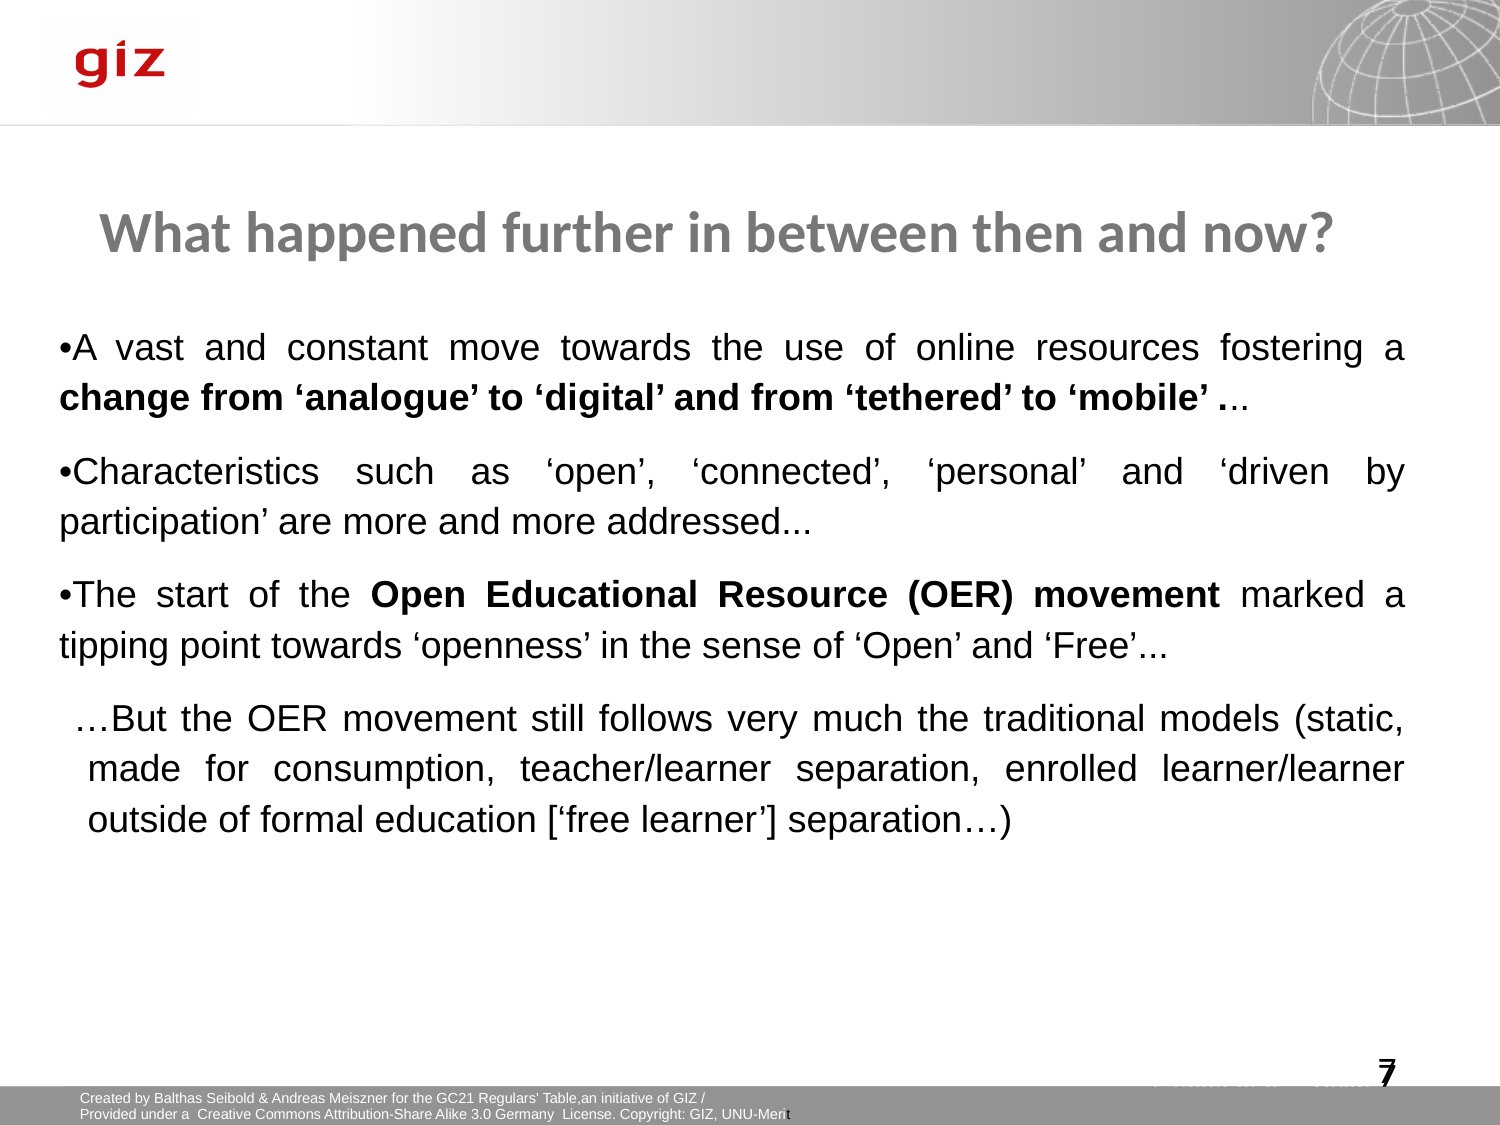

What happened further in between then and now?
# A vast and constant move towards the use of online resources fostering a change from ‘analogue’ to ‘digital’ and from ‘tethered’ to ‘mobile’ ...
Characteristics such as ‘open’, ‘connected’, ‘personal’ and ‘driven by participation’ are more and more addressed...
The start of the Open Educational Resource (OER) movement marked a tipping point towards ‘openness’ in the sense of ‘Open’ and ‘Free’...
…But the OER movement still follows very much the traditional models (static, made for consumption, teacher/learner separation, enrolled learner/learner outside of formal education [‘free learner’] separation…)